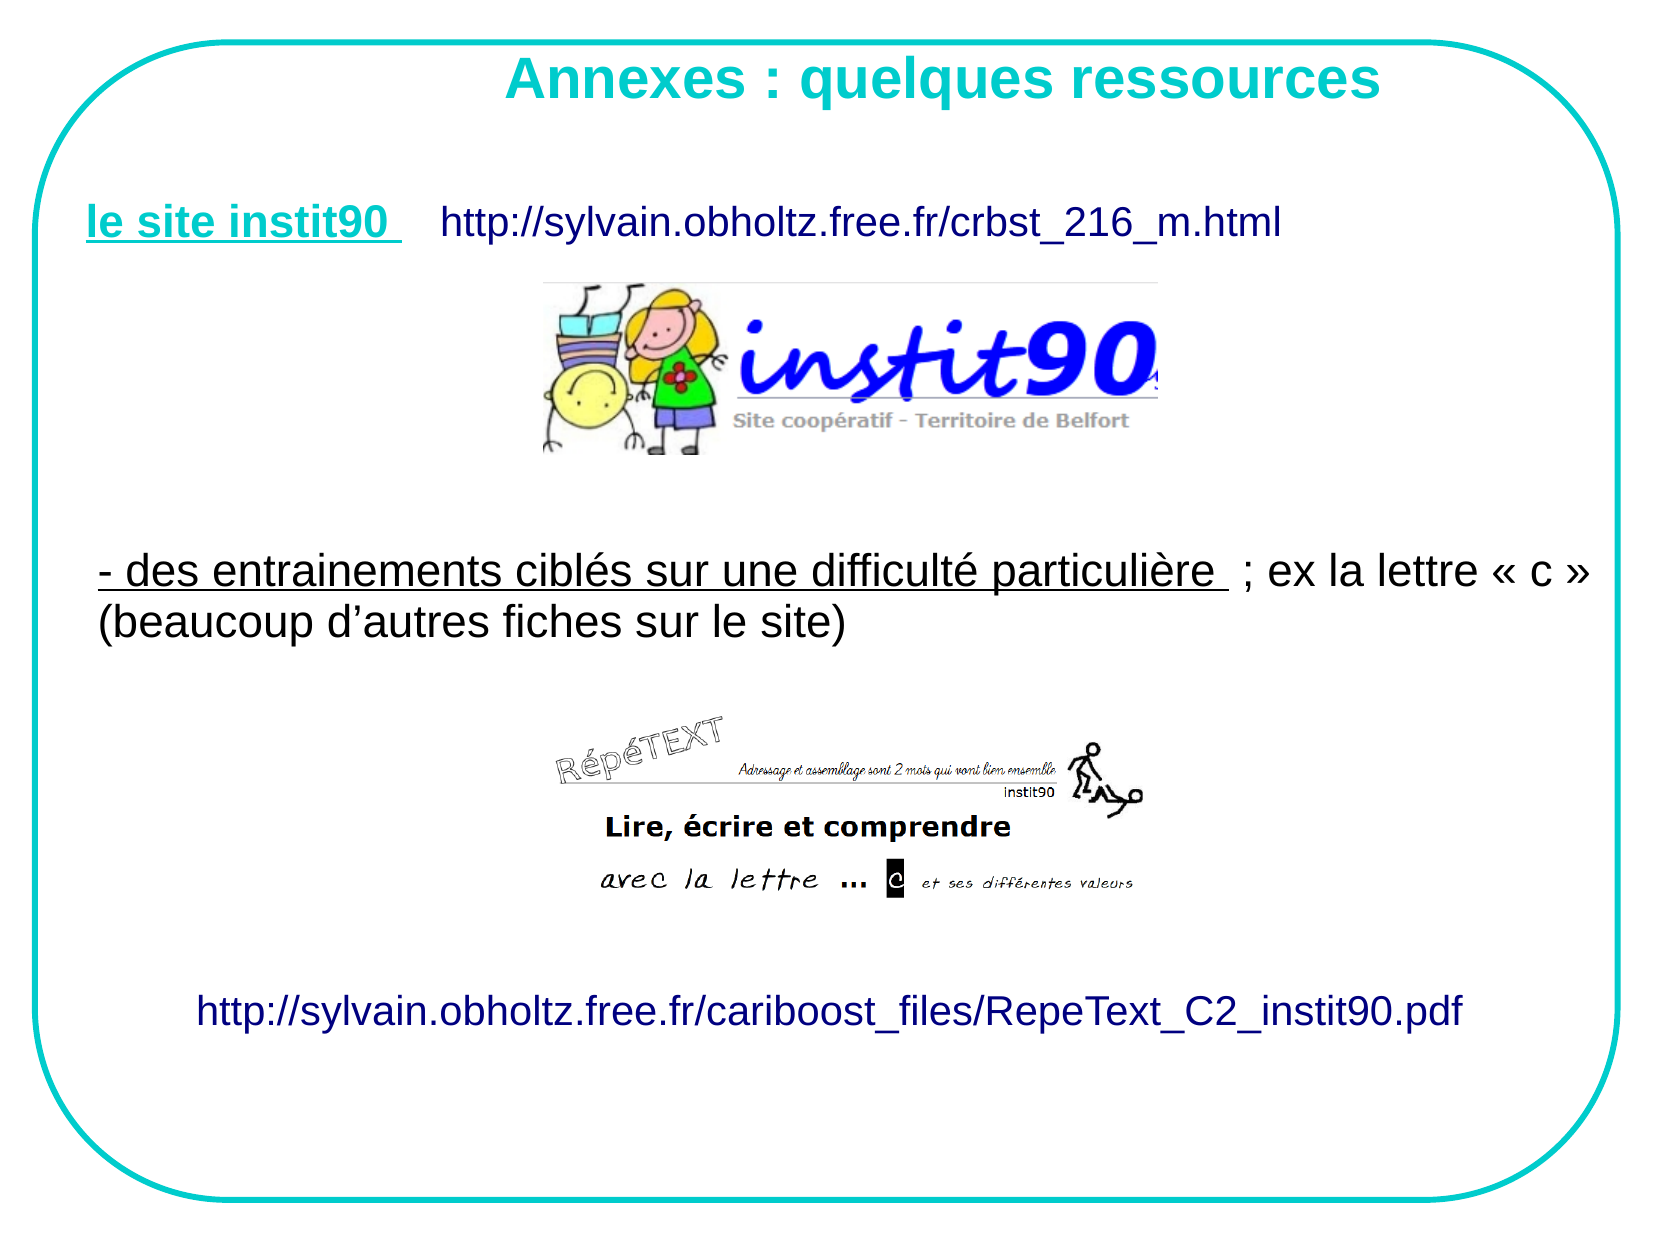

Annexes : quelques ressources
le site instit90
http://sylvain.obholtz.free.fr/crbst_216_m.html
- des entrainements ciblés sur une difficulté particulière  ; ex la lettre « c » (beaucoup d’autres fiches sur le site)
http://sylvain.obholtz.free.fr/cariboost_files/RepeText_C2_instit90.pdf